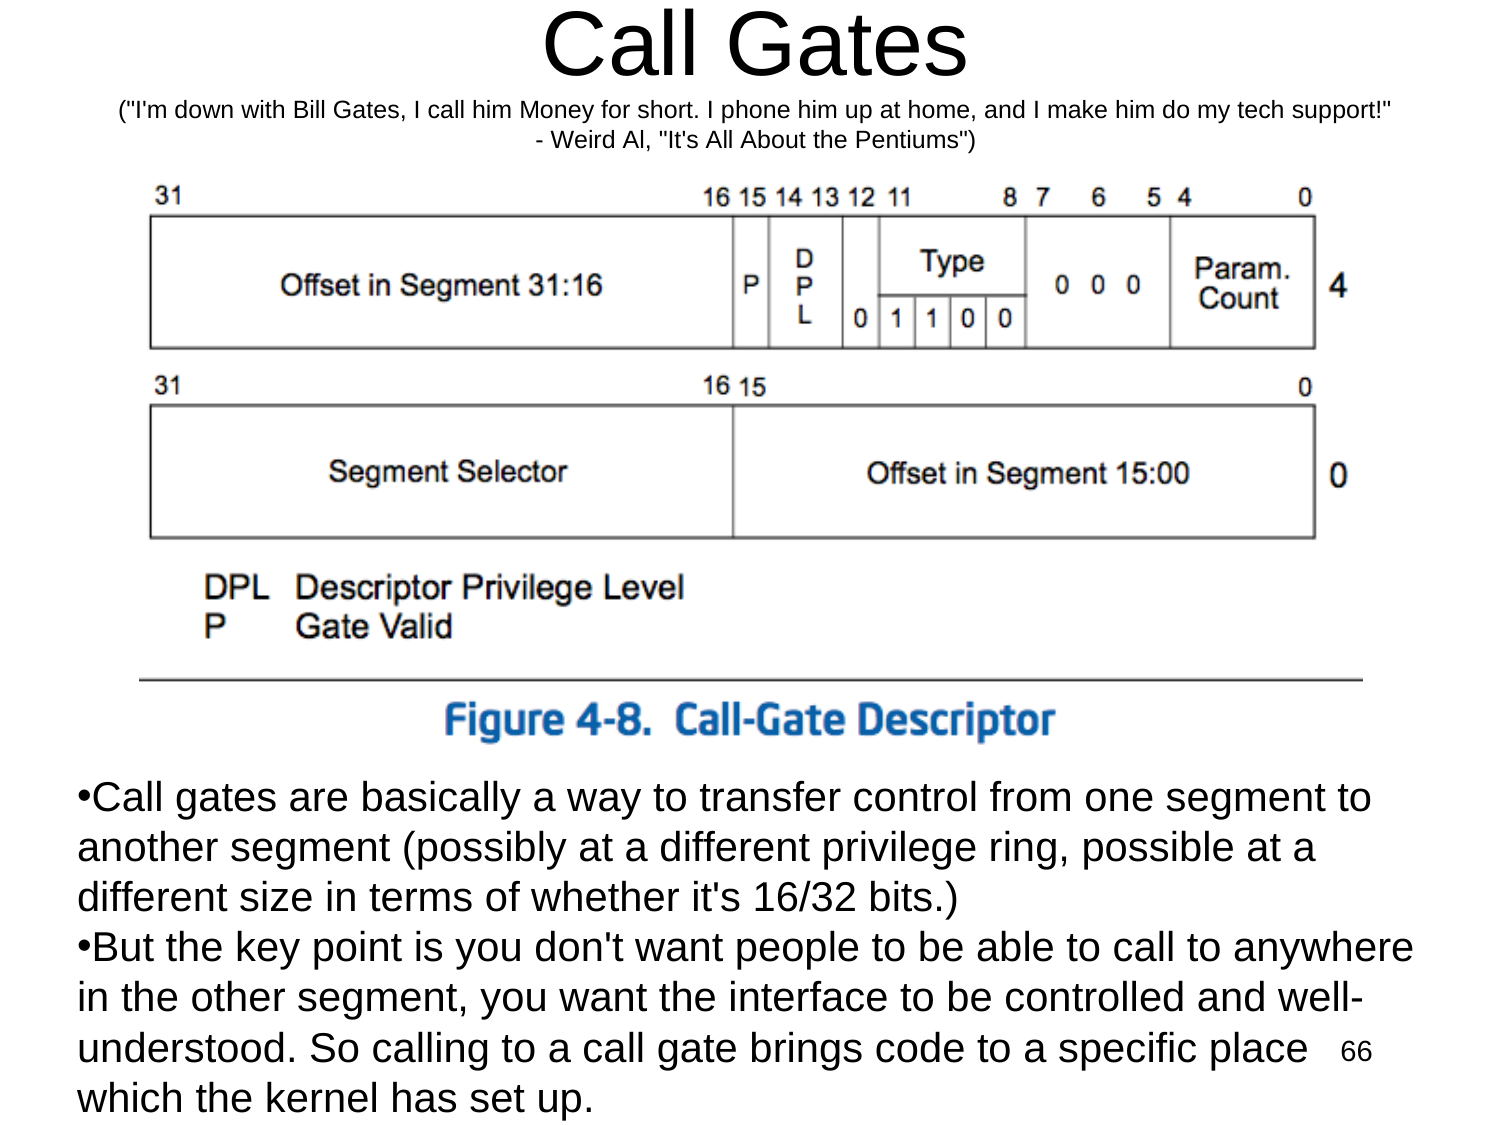

# Call Gates ("I'm down with Bill Gates, I call him Money for short. I phone him up at home, and I make him do my tech support!" - Weird Al, "It's All About the Pentiums")
Call gates are basically a way to transfer control from one segment to another segment (possibly at a different privilege ring, possible at a different size in terms of whether it's 16/32 bits.)
But the key point is you don't want people to be able to call to anywhere in the other segment, you want the interface to be controlled and well-understood. So calling to a call gate brings code to a specific place which the kernel has set up.